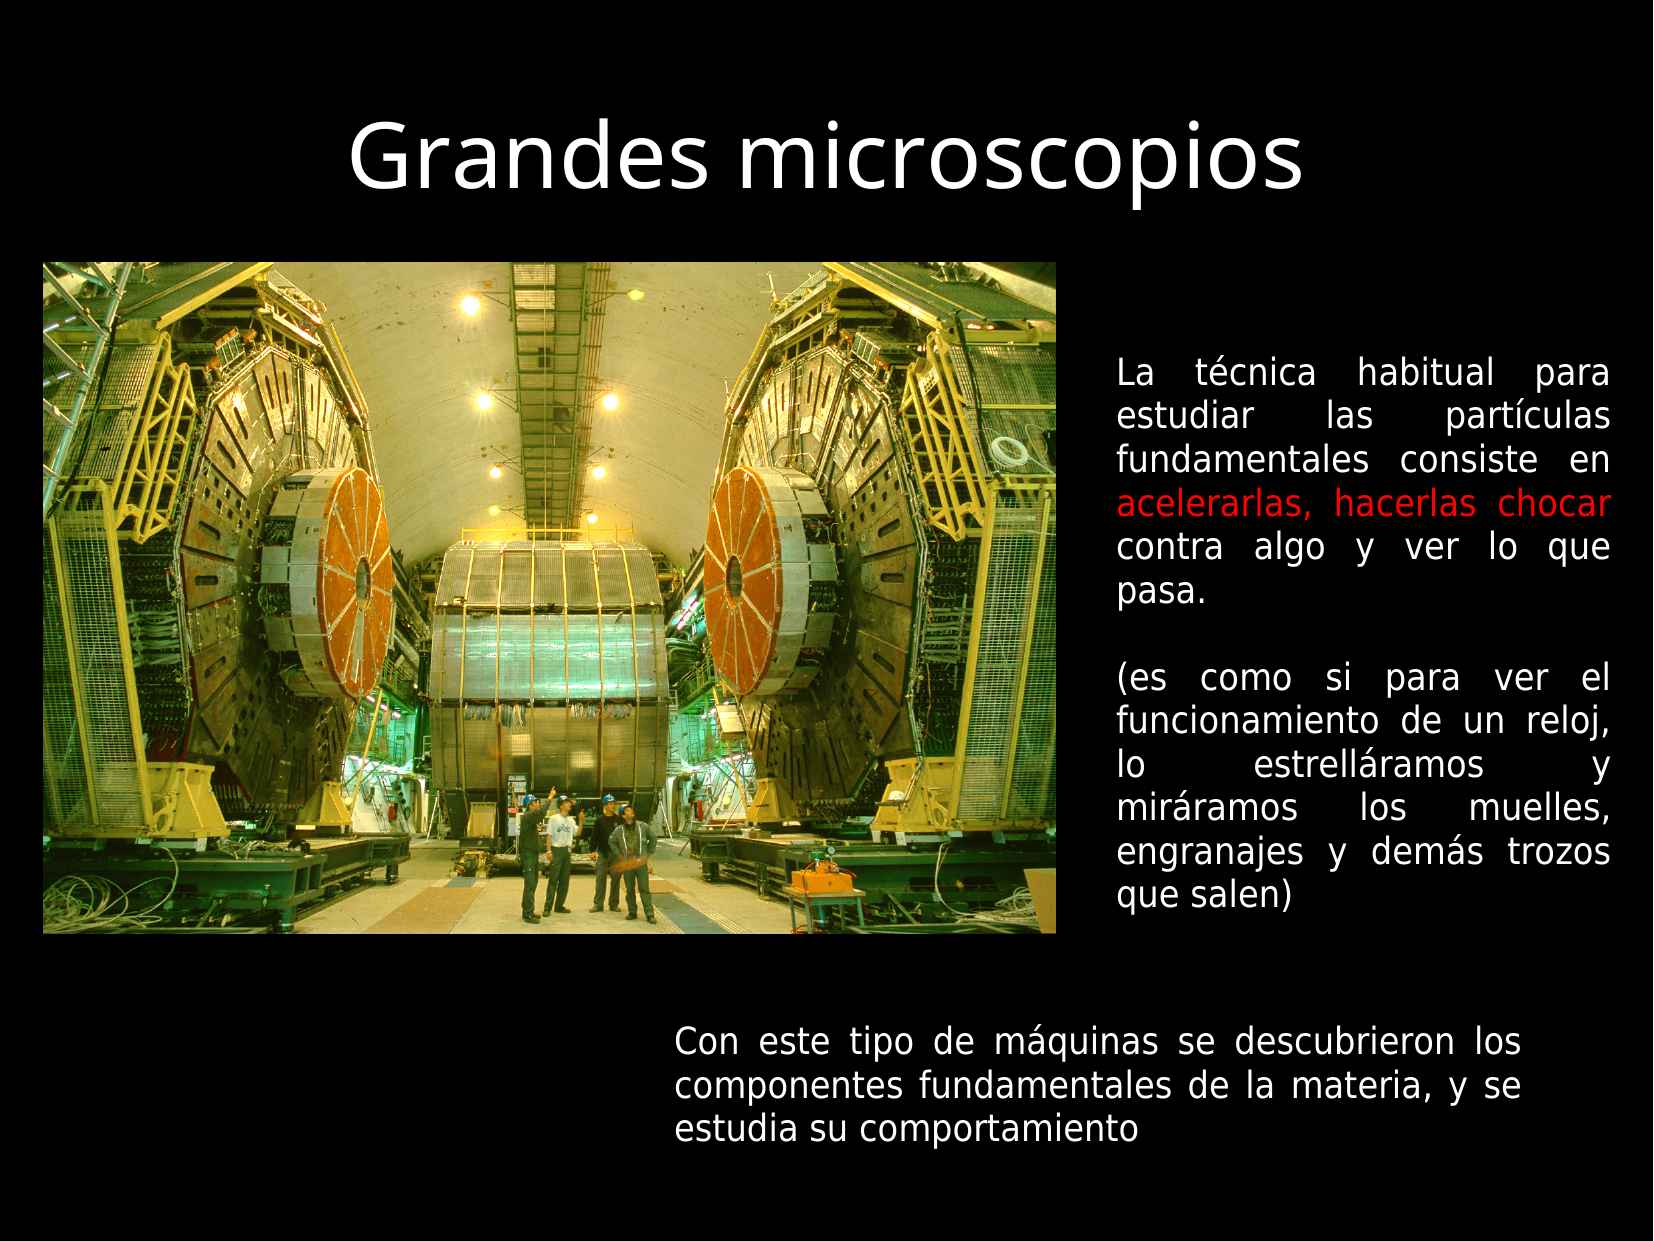

# Grandes microscopios
La técnica habitual para estudiar las partículas fundamentales consiste en acelerarlas, hacerlas chocar contra algo y ver lo que pasa.
(es como si para ver el funcionamiento de un reloj, lo estrelláramos y miráramos los muelles, engranajes y demás trozos que salen)
Con este tipo de máquinas se descubrieron los componentes fundamentales de la materia, y se estudia su comportamiento